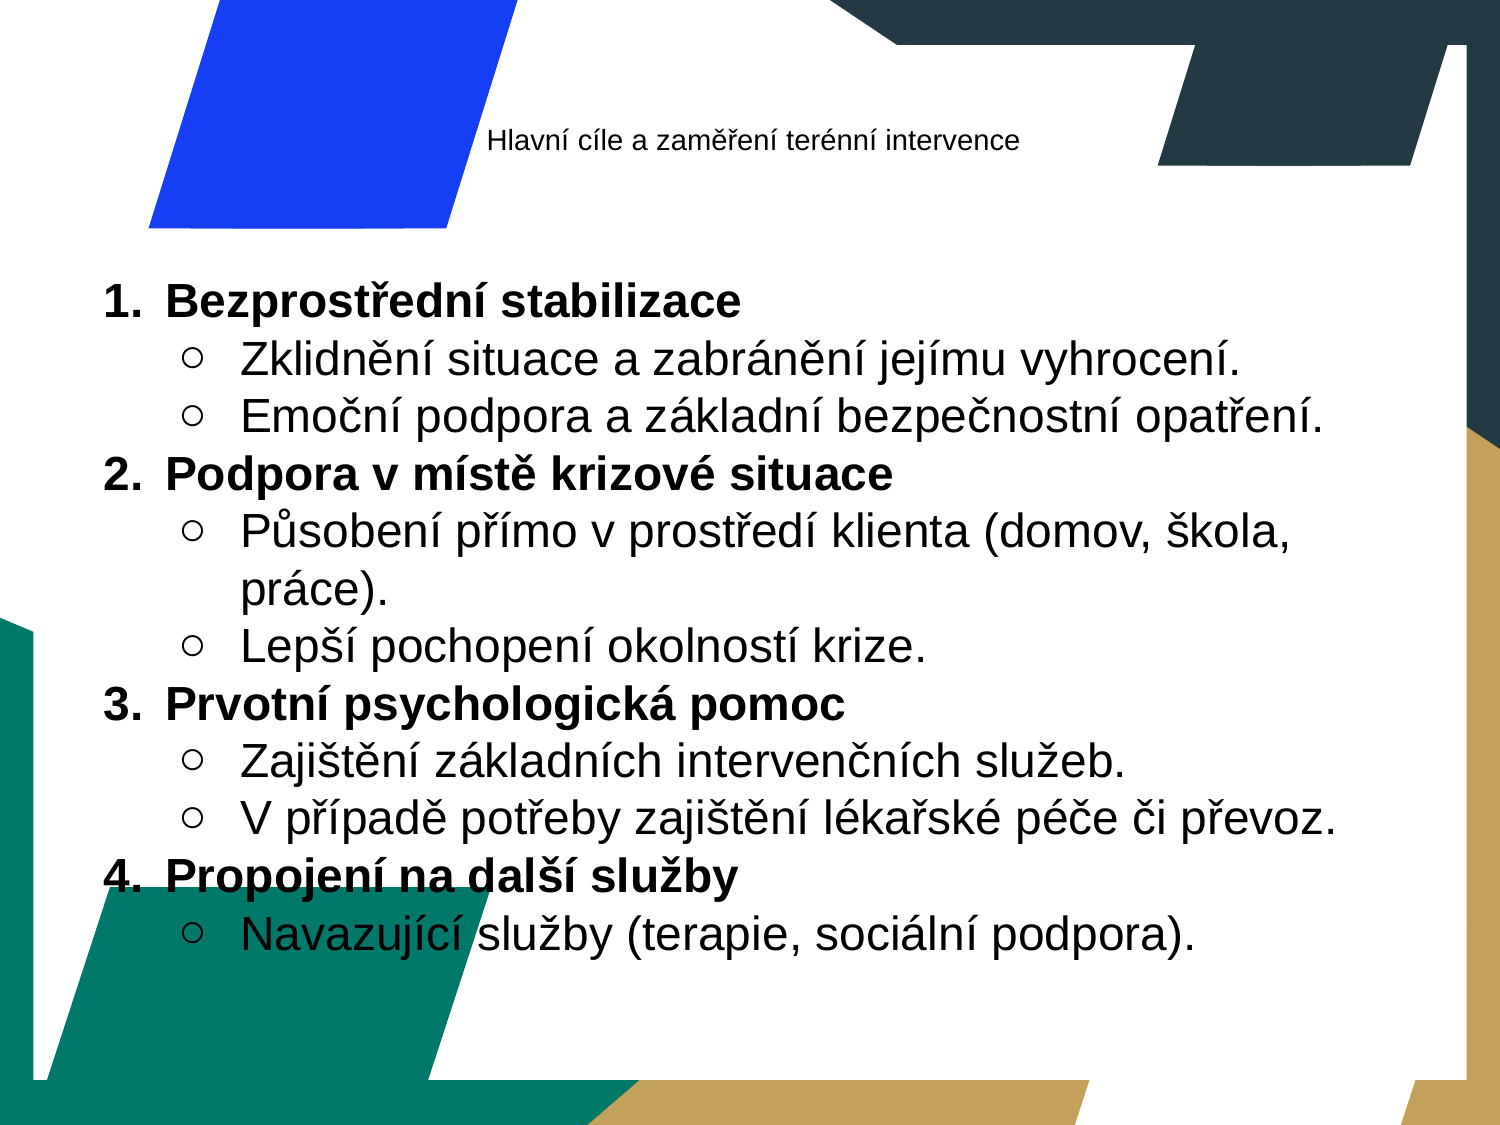

# Hlavní cíle a zaměření terénní intervence
Bezprostřední stabilizace
Zklidnění situace a zabránění jejímu vyhrocení.
Emoční podpora a základní bezpečnostní opatření.
Podpora v místě krizové situace
Působení přímo v prostředí klienta (domov, škola, práce).
Lepší pochopení okolností krize.
Prvotní psychologická pomoc
Zajištění základních intervenčních služeb.
V případě potřeby zajištění lékařské péče či převoz.
Propojení na další služby
Navazující služby (terapie, sociální podpora).